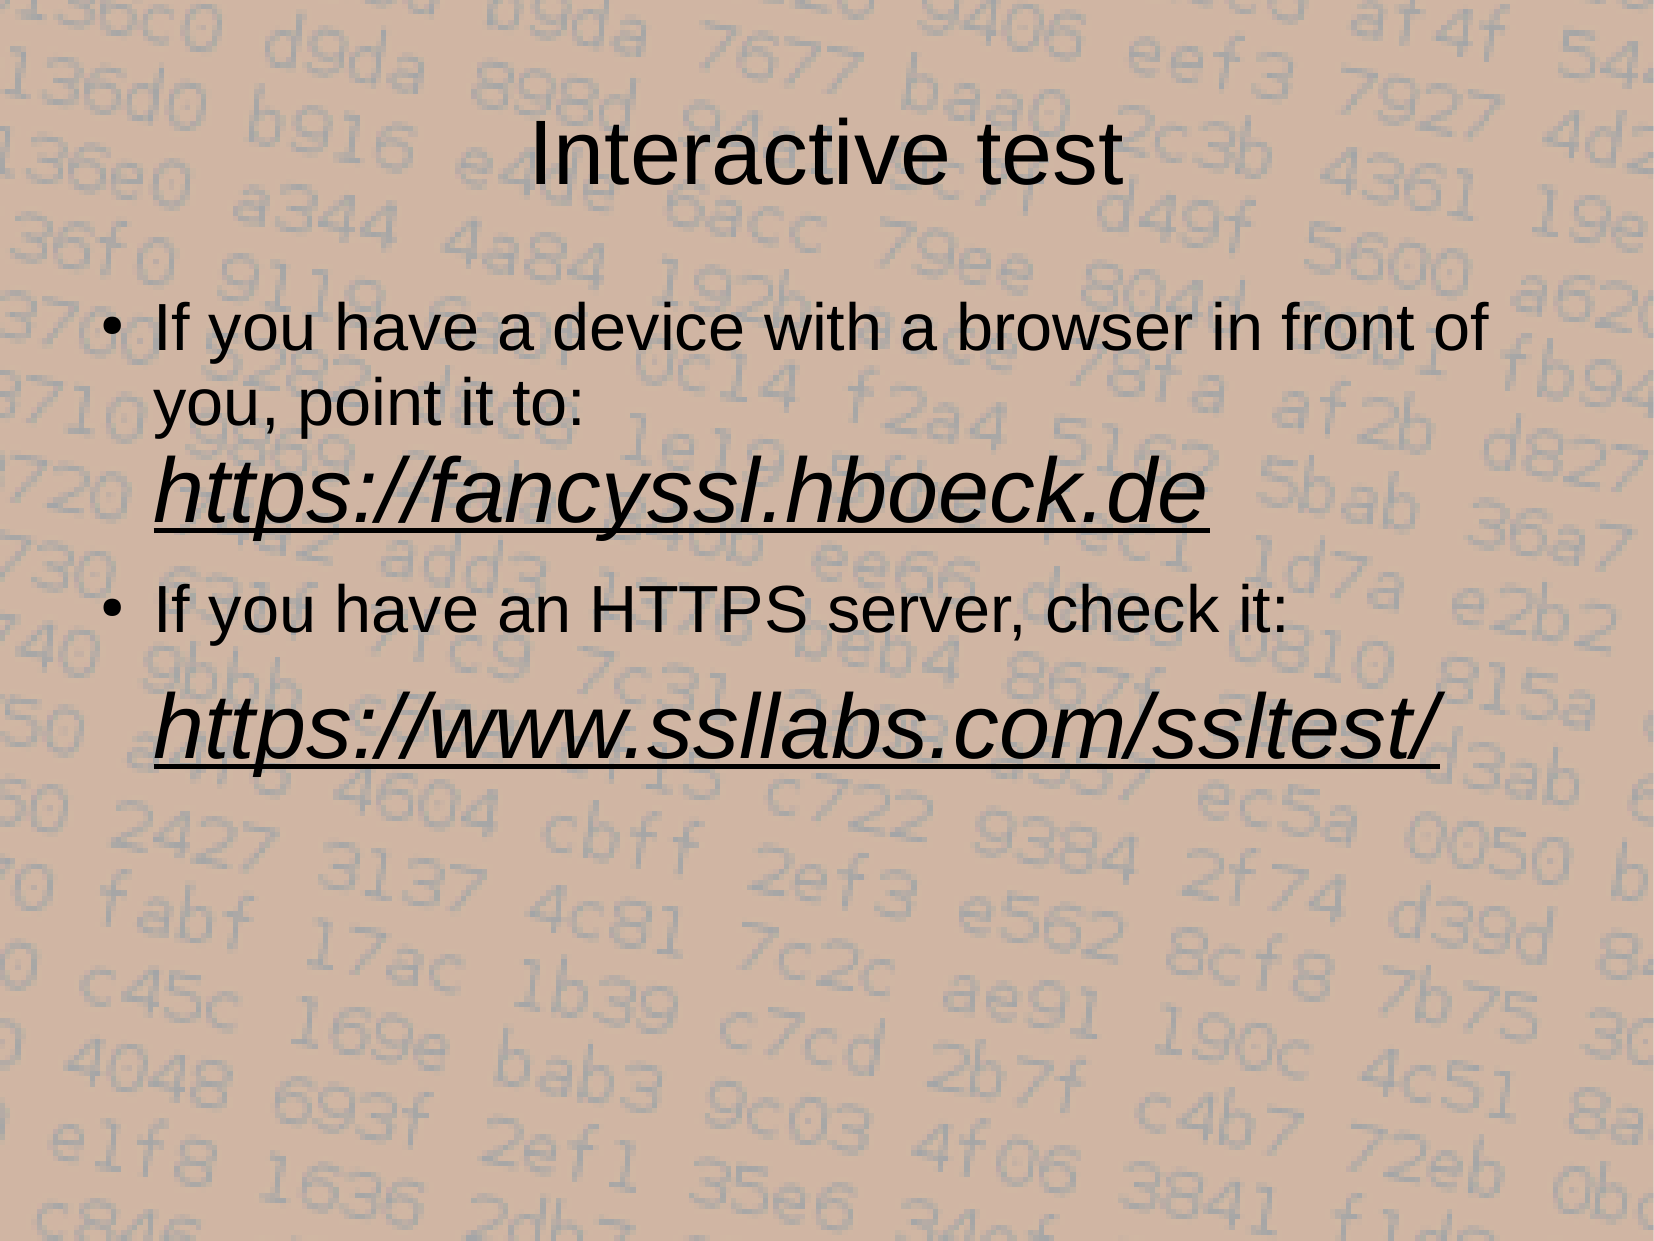

# Interactive test
If you have a device with a browser in front of you, point it to:
https://fancyssl.hboeck.de
If you have an HTTPS server, check it:
https://www.ssllabs.com/ssltest/